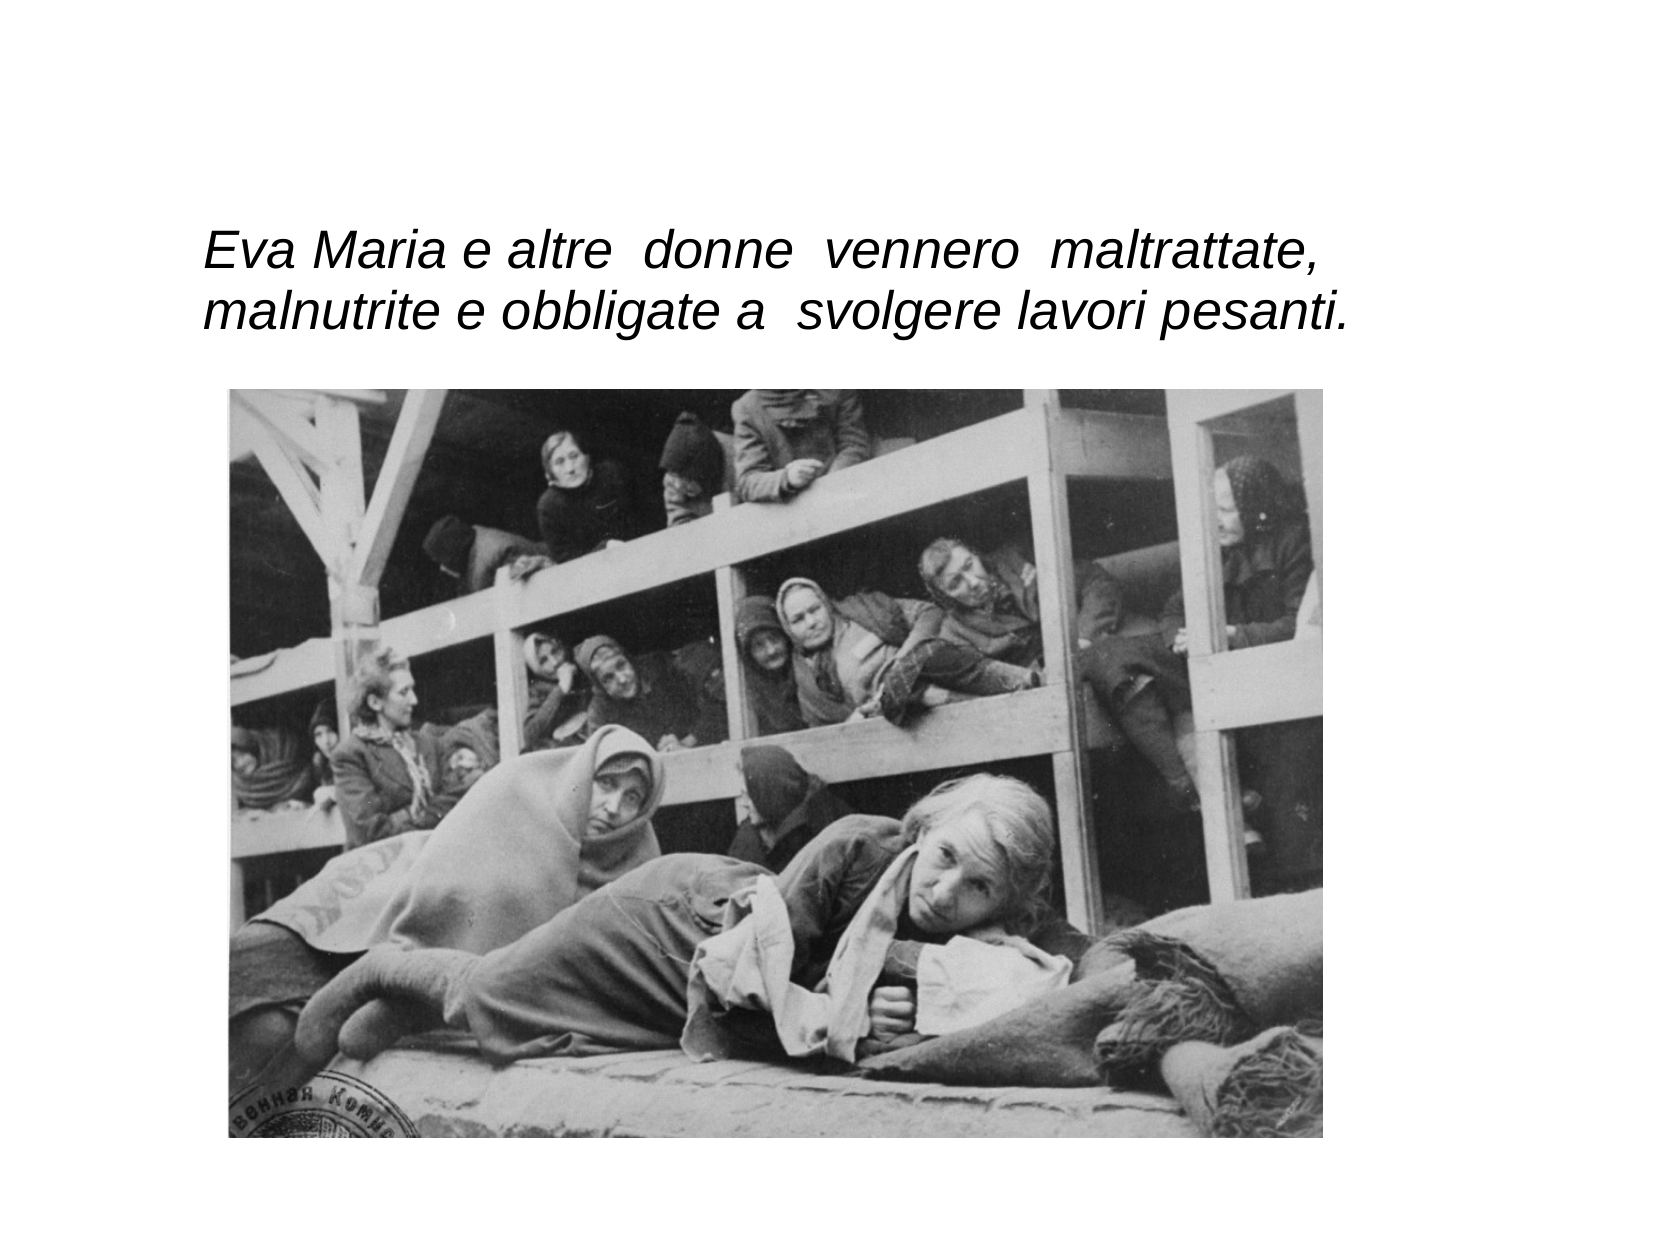

Eva Maria e altre donne vennero maltrattate, malnutrite e obbligate a svolgere lavori pesanti.